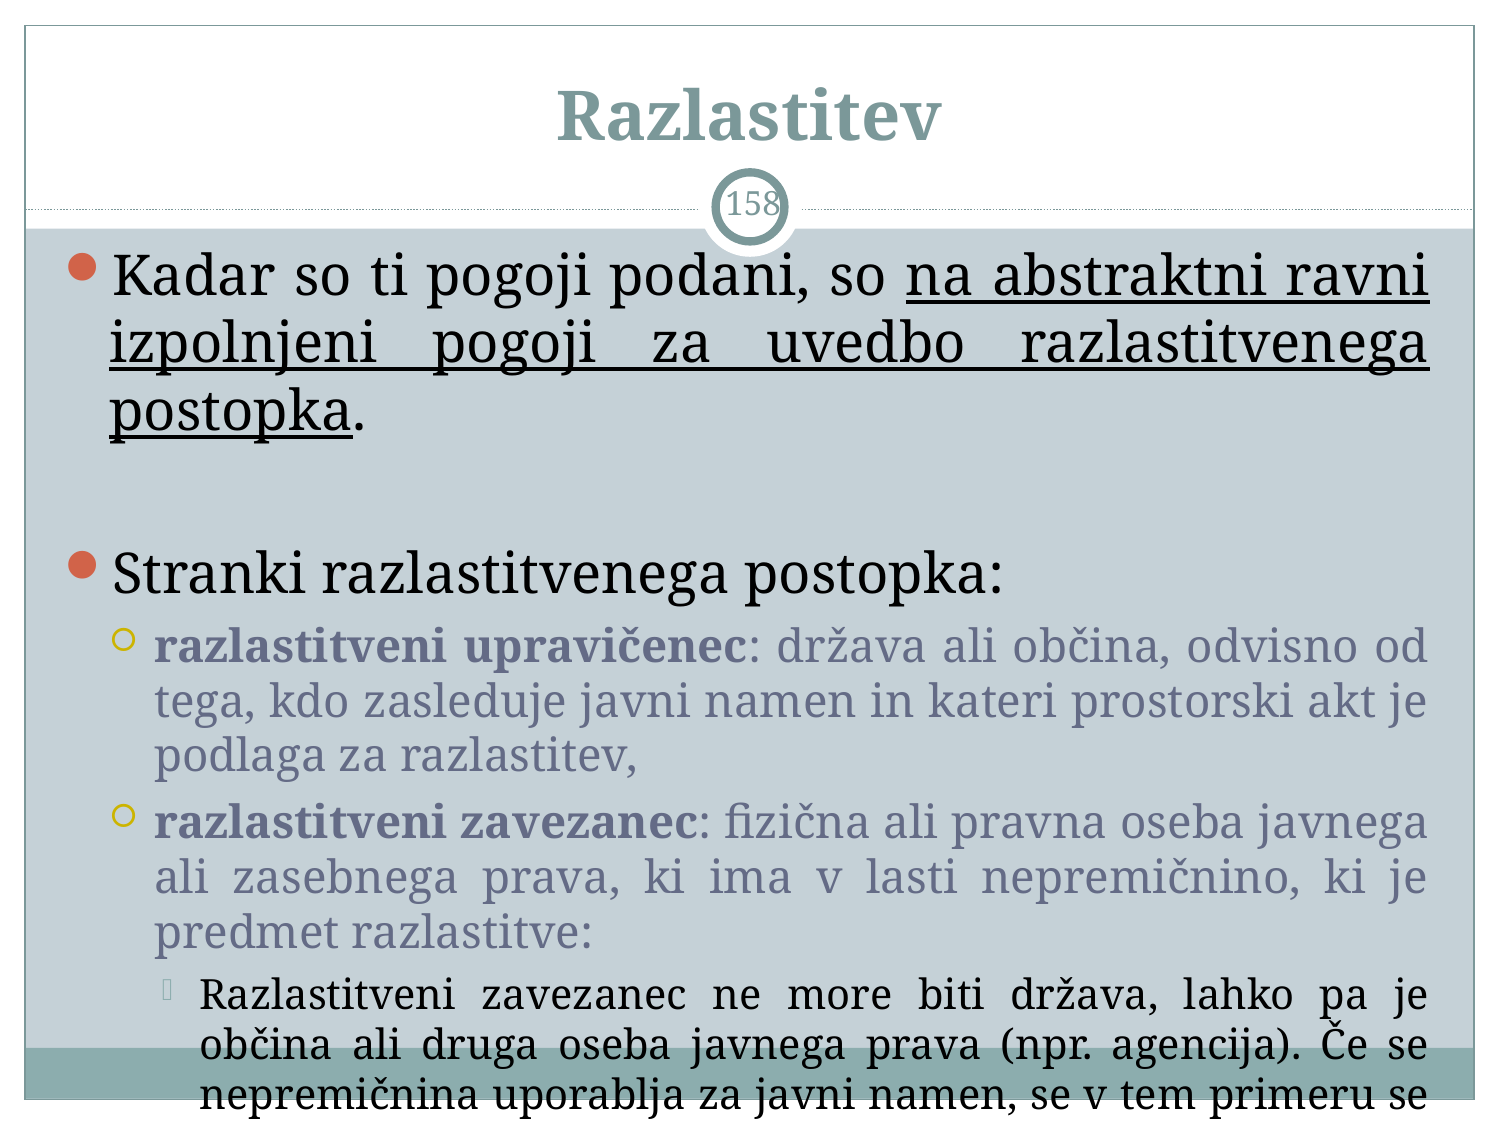

# Razlastitev
Kadar so ti pogoji podani, so na abstraktni ravni izpolnjeni pogoji za uvedbo razlastitvenega postopka.
Stranki razlastitvenega postopka:
razlastitveni upravičenec: država ali občina, odvisno od tega, kdo zasleduje javni namen in kateri prostorski akt je podlaga za razlastitev,
razlastitveni zavezanec: fizična ali pravna oseba javnega ali zasebnega prava, ki ima v lasti nepremičnino, ki je predmet razlastitve:
Razlastitveni zavezanec ne more biti država, lahko pa je občina ali druga oseba javnega prava (npr. agencija). Če se nepremičnina uporablja za javni namen, se v tem primeru se ugotavlja, katera javna korist je močnejša.